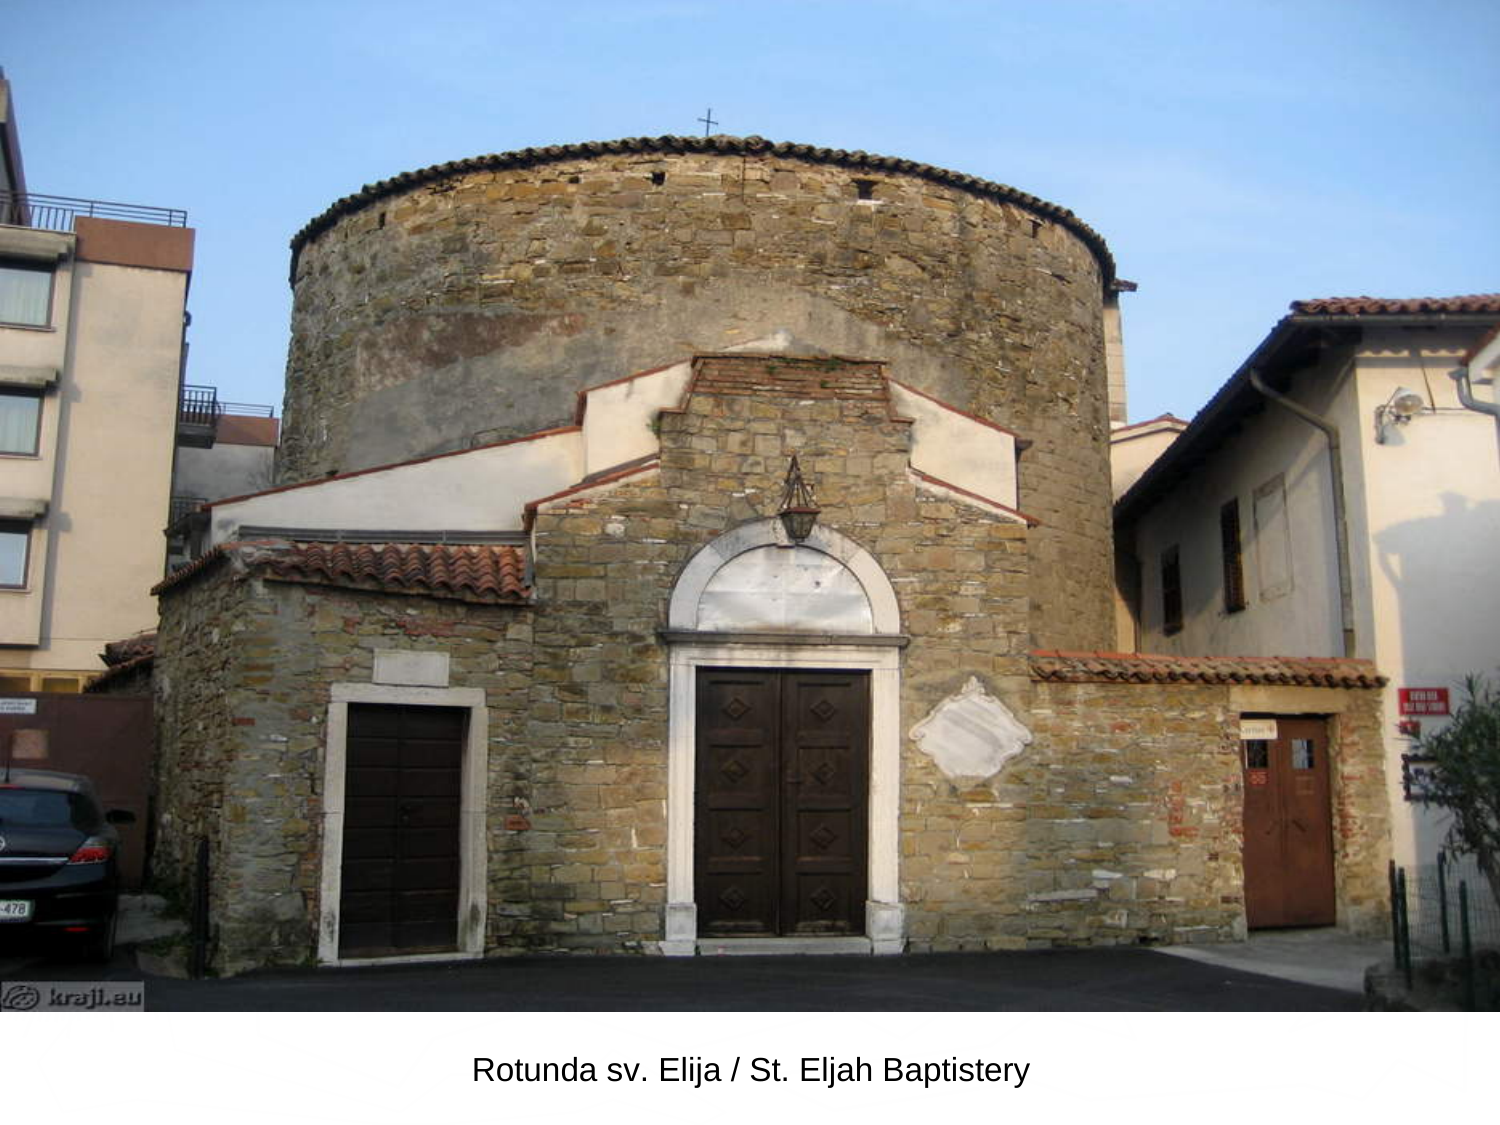

Rotunda sv. Elija / St. Eljah Baptistery